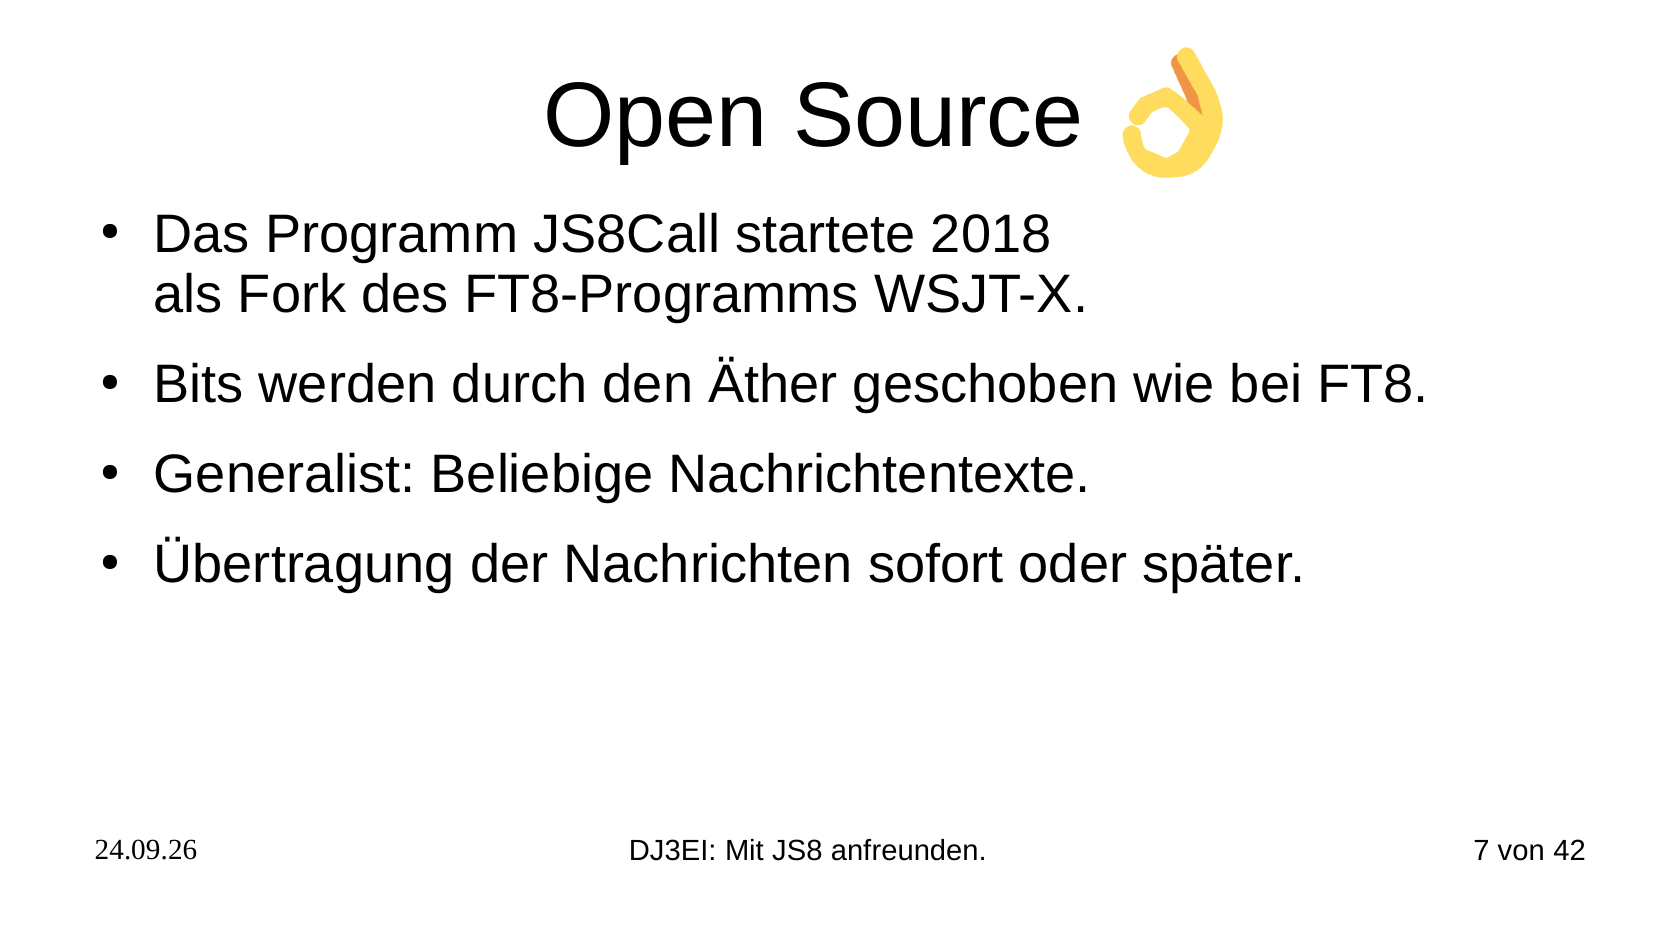

# Open Source
Das Programm JS8Call startete 2018
als Fork des FT8-Programms WSJT-X.
Bits werden durch den Äther geschoben wie bei FT8.
Generalist: Beliebige Nachrichtentexte.
Übertragung der Nachrichten sofort oder später.
7